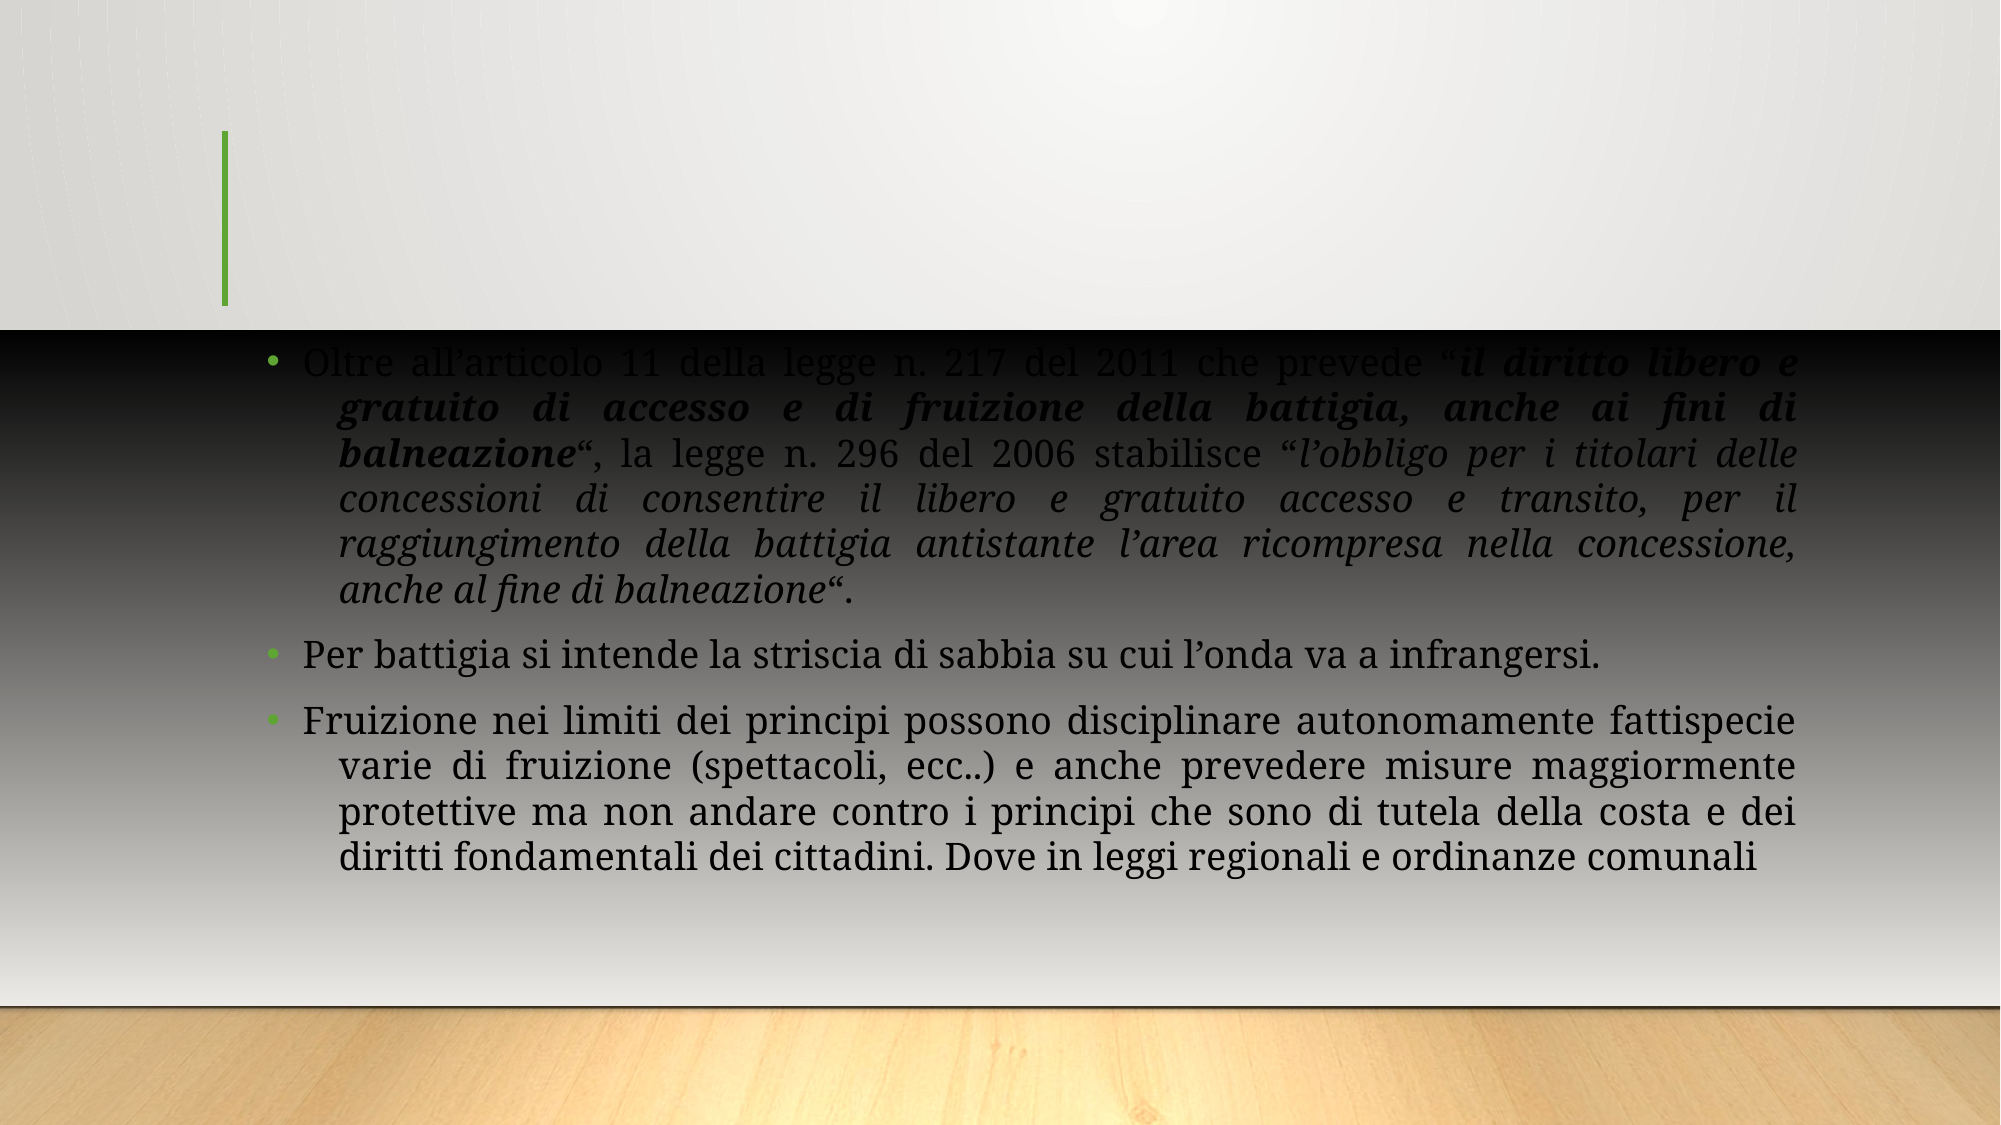

#
Oltre all’articolo 11 della legge n. 217 del 2011 che prevede “il diritto libero e gratuito di accesso e di fruizione della battigia, anche ai fini di balneazione“, la legge n. 296 del 2006 stabilisce “l’obbligo per i titolari delle concessioni di consentire il libero e gratuito accesso e transito, per il raggiungimento della battigia antistante l’area ricompresa nella concessione, anche al fine di balneazione“.
Per battigia si intende la striscia di sabbia su cui l’onda va a infrangersi.
Fruizione nei limiti dei principi possono disciplinare autonomamente fattispecie varie di fruizione (spettacoli, ecc..) e anche prevedere misure maggiormente protettive ma non andare contro i principi che sono di tutela della costa e dei diritti fondamentali dei cittadini. Dove in leggi regionali e ordinanze comunali